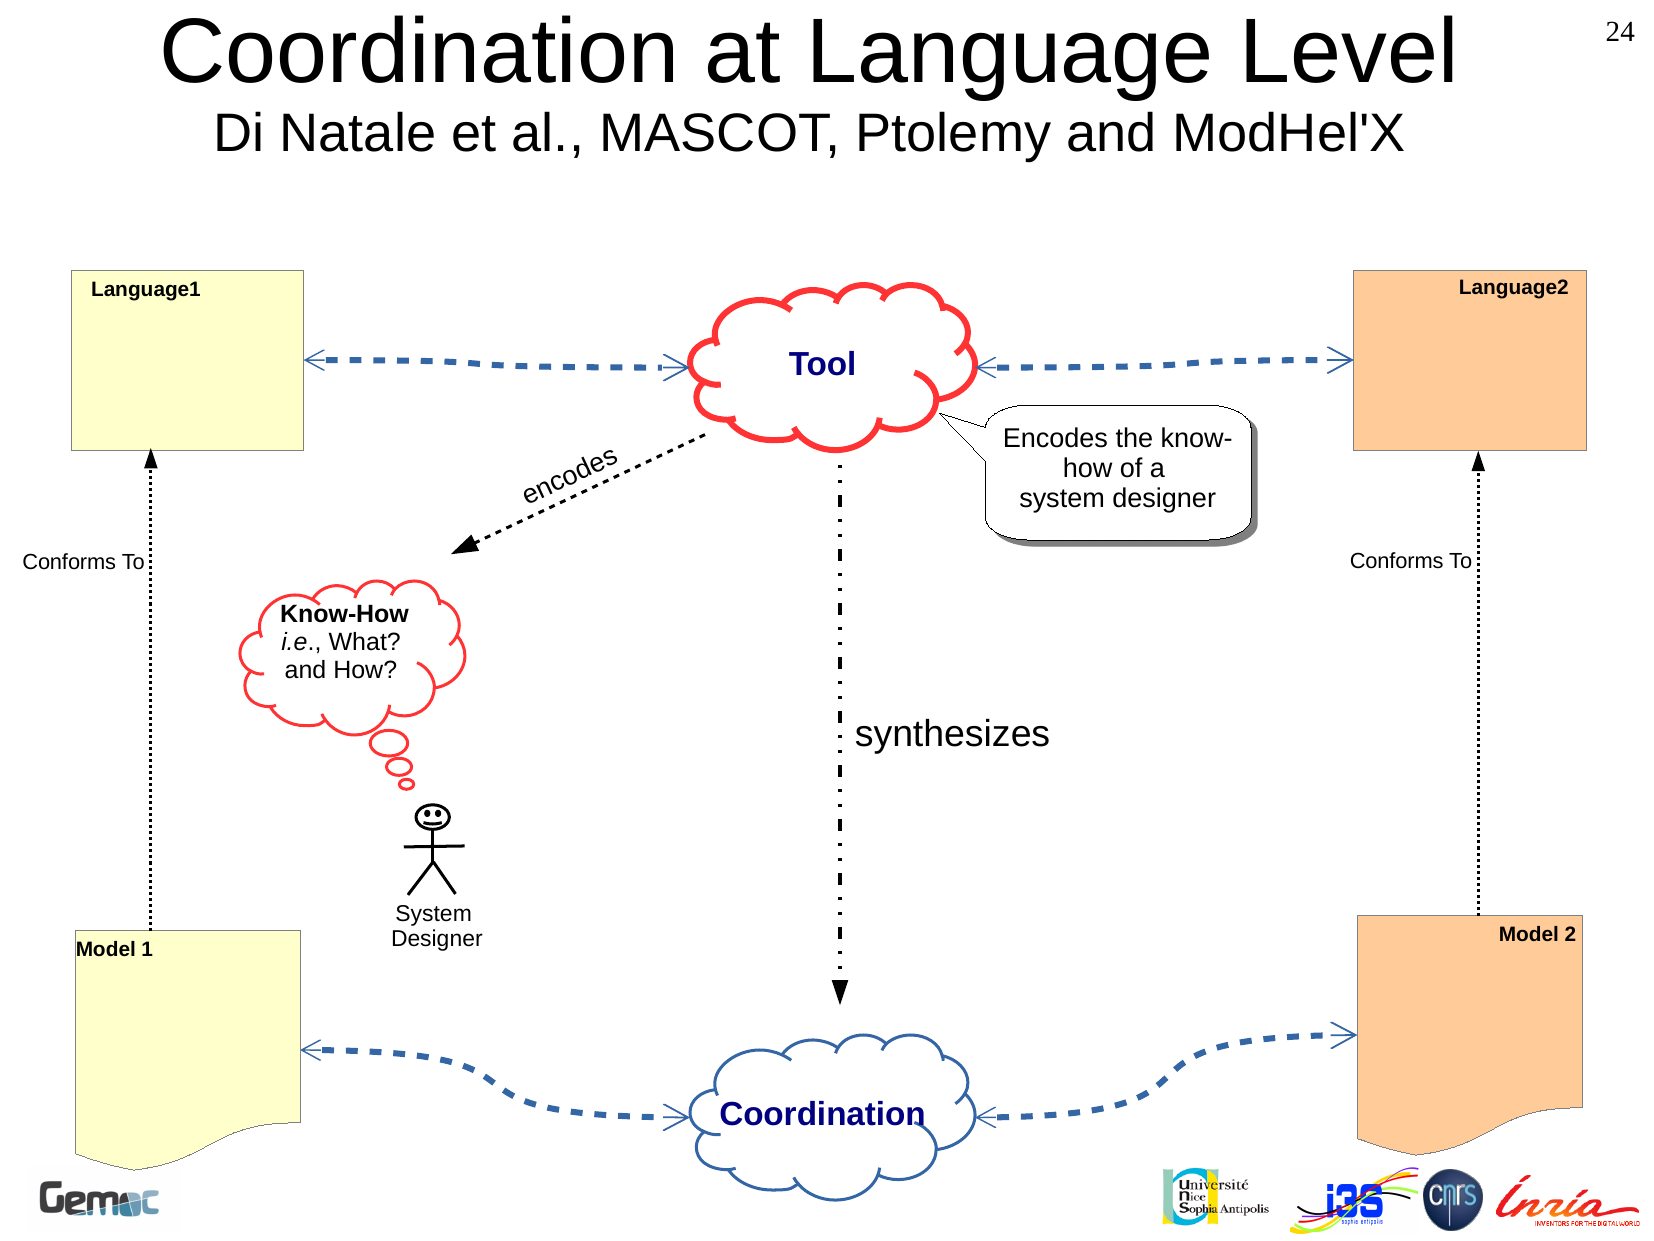

# Coordination at Language Level Di Natale et al., MASCOT, Ptolemy and ModHel'X
24
Language2
Language1
Tool
Encodes the know-how of a
system designer
encodes
Conforms To
Conforms To
Know-How
i.e., What?
and How?
synthesizes
System
Designer
Model 2
Model 1
Coordination
Language 2
Language 2
Language 2
Language 2
Language 2
Language 2
 generates
 generates
 generates
 generates
 generates
 generates
Conforms to
Conforms to
Conforms to
Conforms to
Conforms to
Conforms to
System
Designer
System
Designer
System
Designer
System
Designer
System
Designer
System
Designer
defines
defines
defines
defines
defines
defines
Model 1
Model 2
Model 3
Model 1
Model 2
Model 3
Model 1
Model 2
Model 3
Model 1
Model 2
Model 3
Model 1
Model 2
Model 3
Model 1
Model 2
Model 3
 Coordination
/
Communication
 Coordination
/
Communication
 Coordination
/
Communication
 Coordination
/
Communication
 Coordination
/
Communication
 Coordination
/
Communication
Model A
Model B
Model B
Model A
Model B
Model B
Model A
Model B
Model B
Model A
Model B
Model B
Model A
Model B
Model B
Model A
Model B
Model B